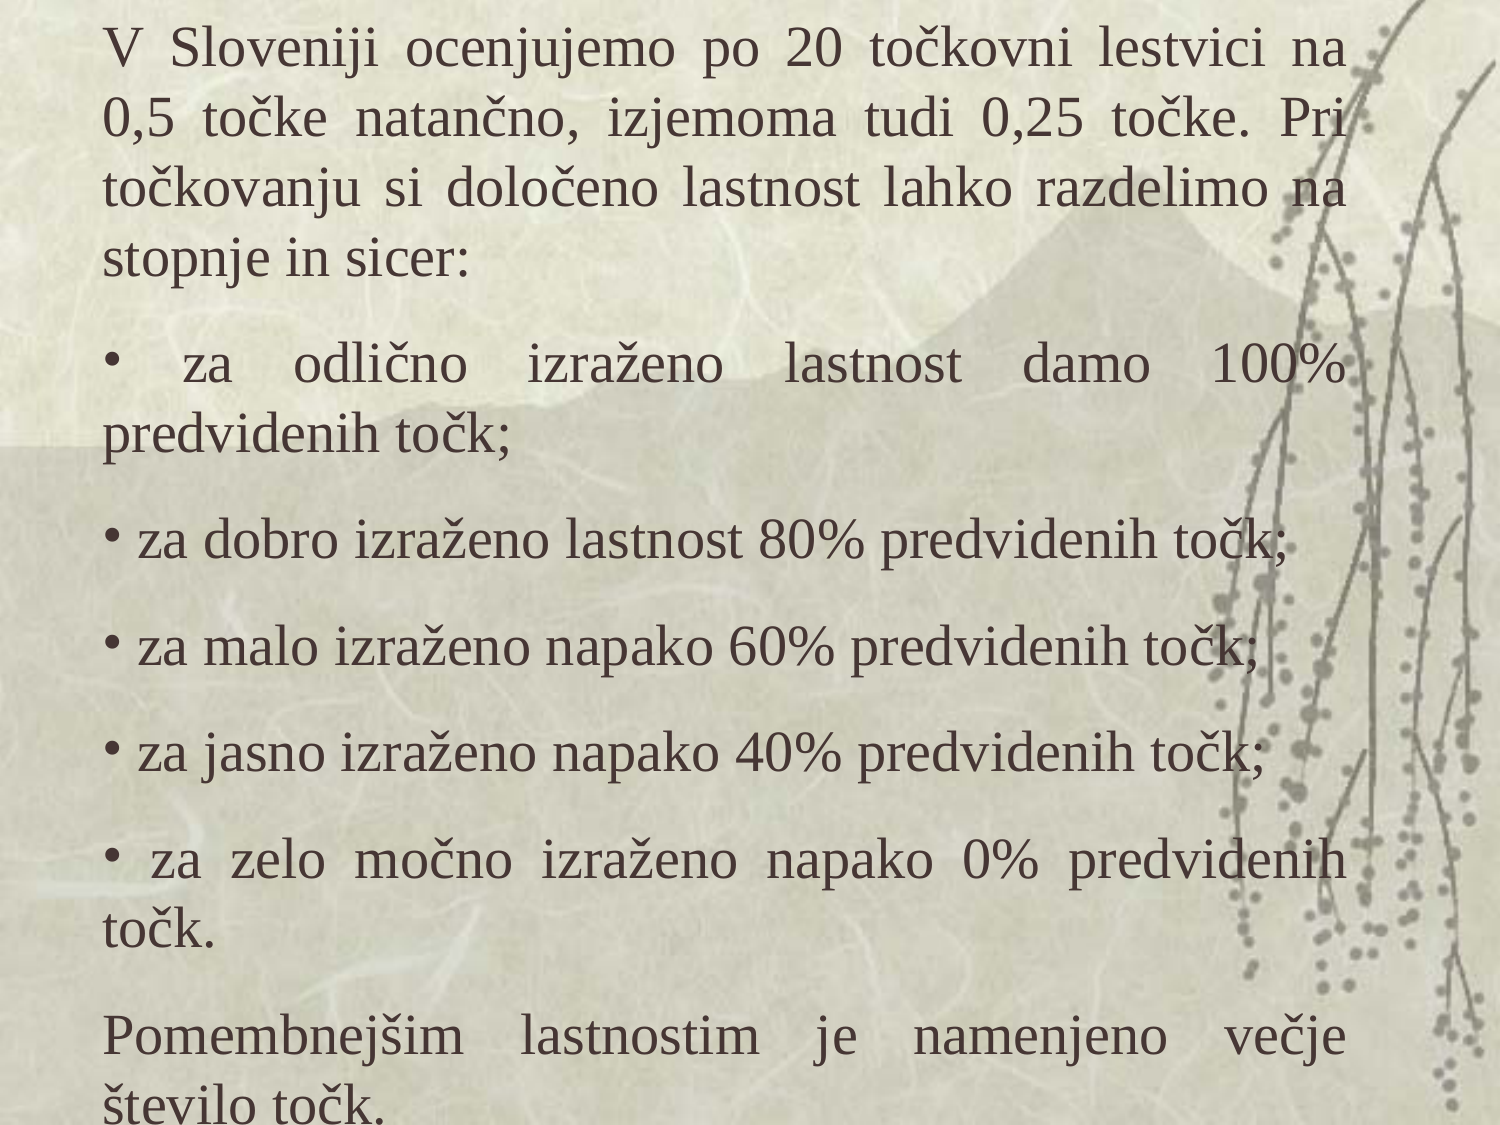

V Sloveniji ocenjujemo po 20 točkovni lestvici na 0,5 točke natančno, izjemoma tudi 0,25 točke. Pri točkovanju si določeno lastnost lahko razdelimo na stopnje in sicer:
 za odlično izraženo lastnost damo 100% predvidenih točk;
 za dobro izraženo lastnost 80% predvidenih točk;
 za malo izraženo napako 60% predvidenih točk;
 za jasno izraženo napako 40% predvidenih točk;
 za zelo močno izraženo napako 0% predvidenih točk.
Pomembnejšim lastnostim je namenjeno večje število točk.
#